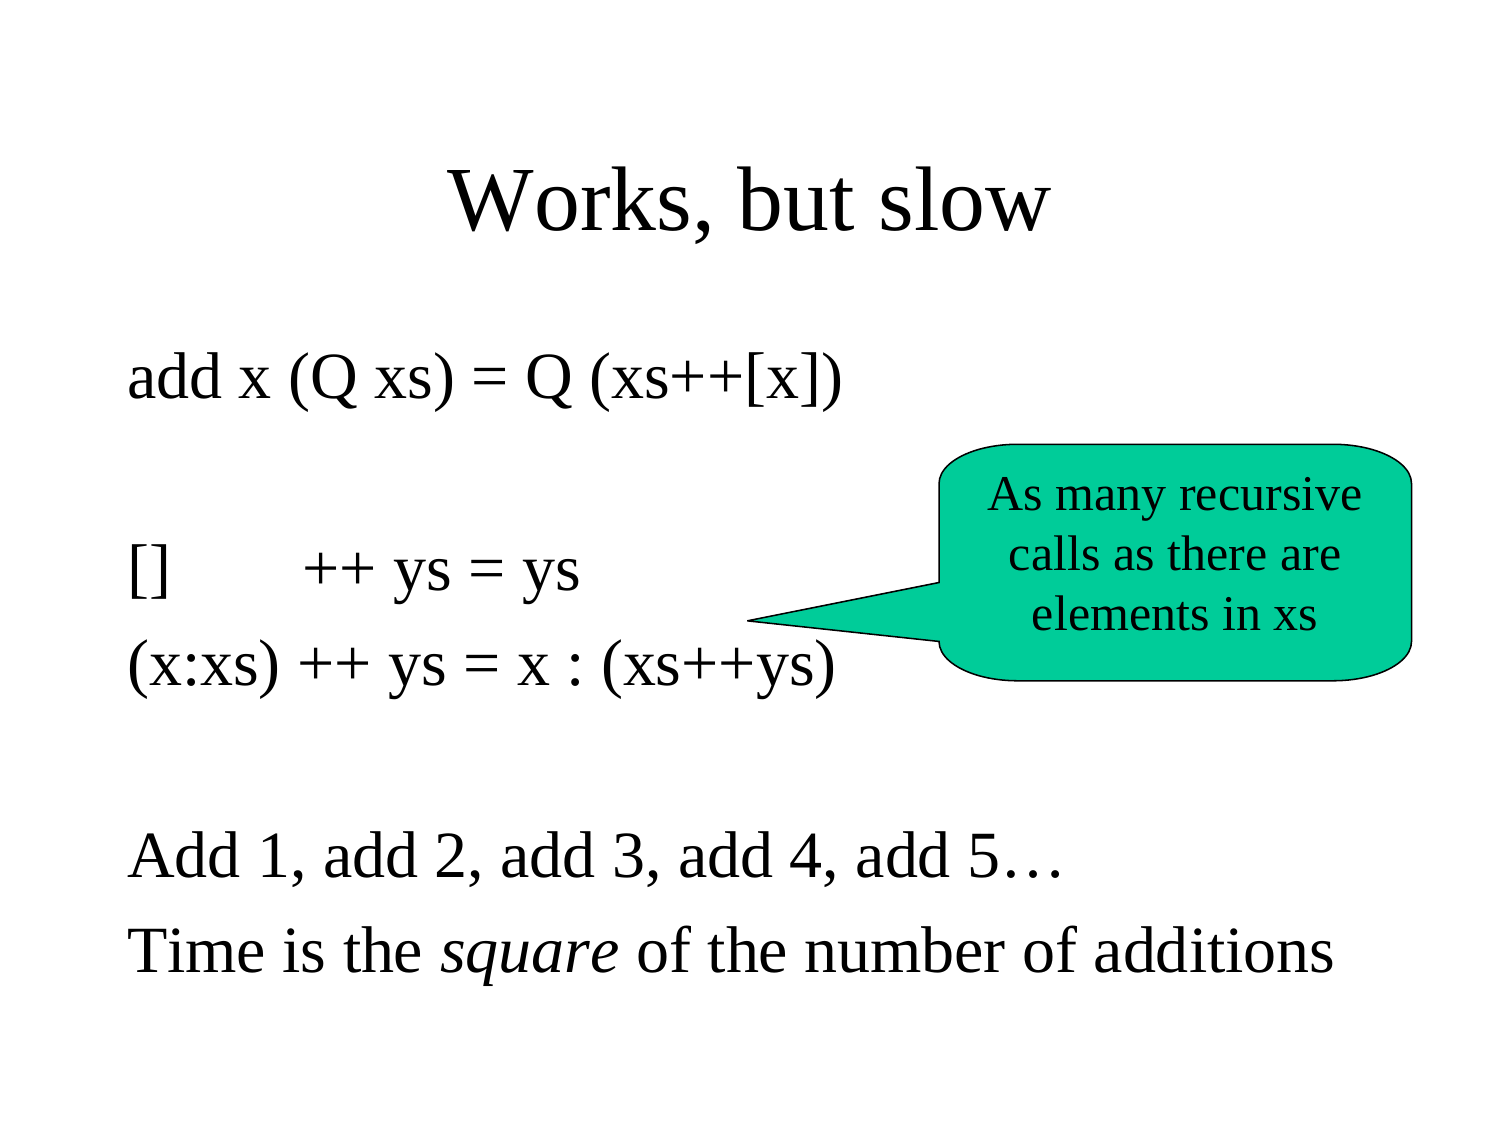

# Works, but slow
add x (Q xs) = Q (xs++[x])
[] ++ ys = ys
(x:xs) ++ ys = x : (xs++ys)
Add 1, add 2, add 3, add 4, add 5…
Time is the square of the number of additions
As many recursive calls as there are elements in xs